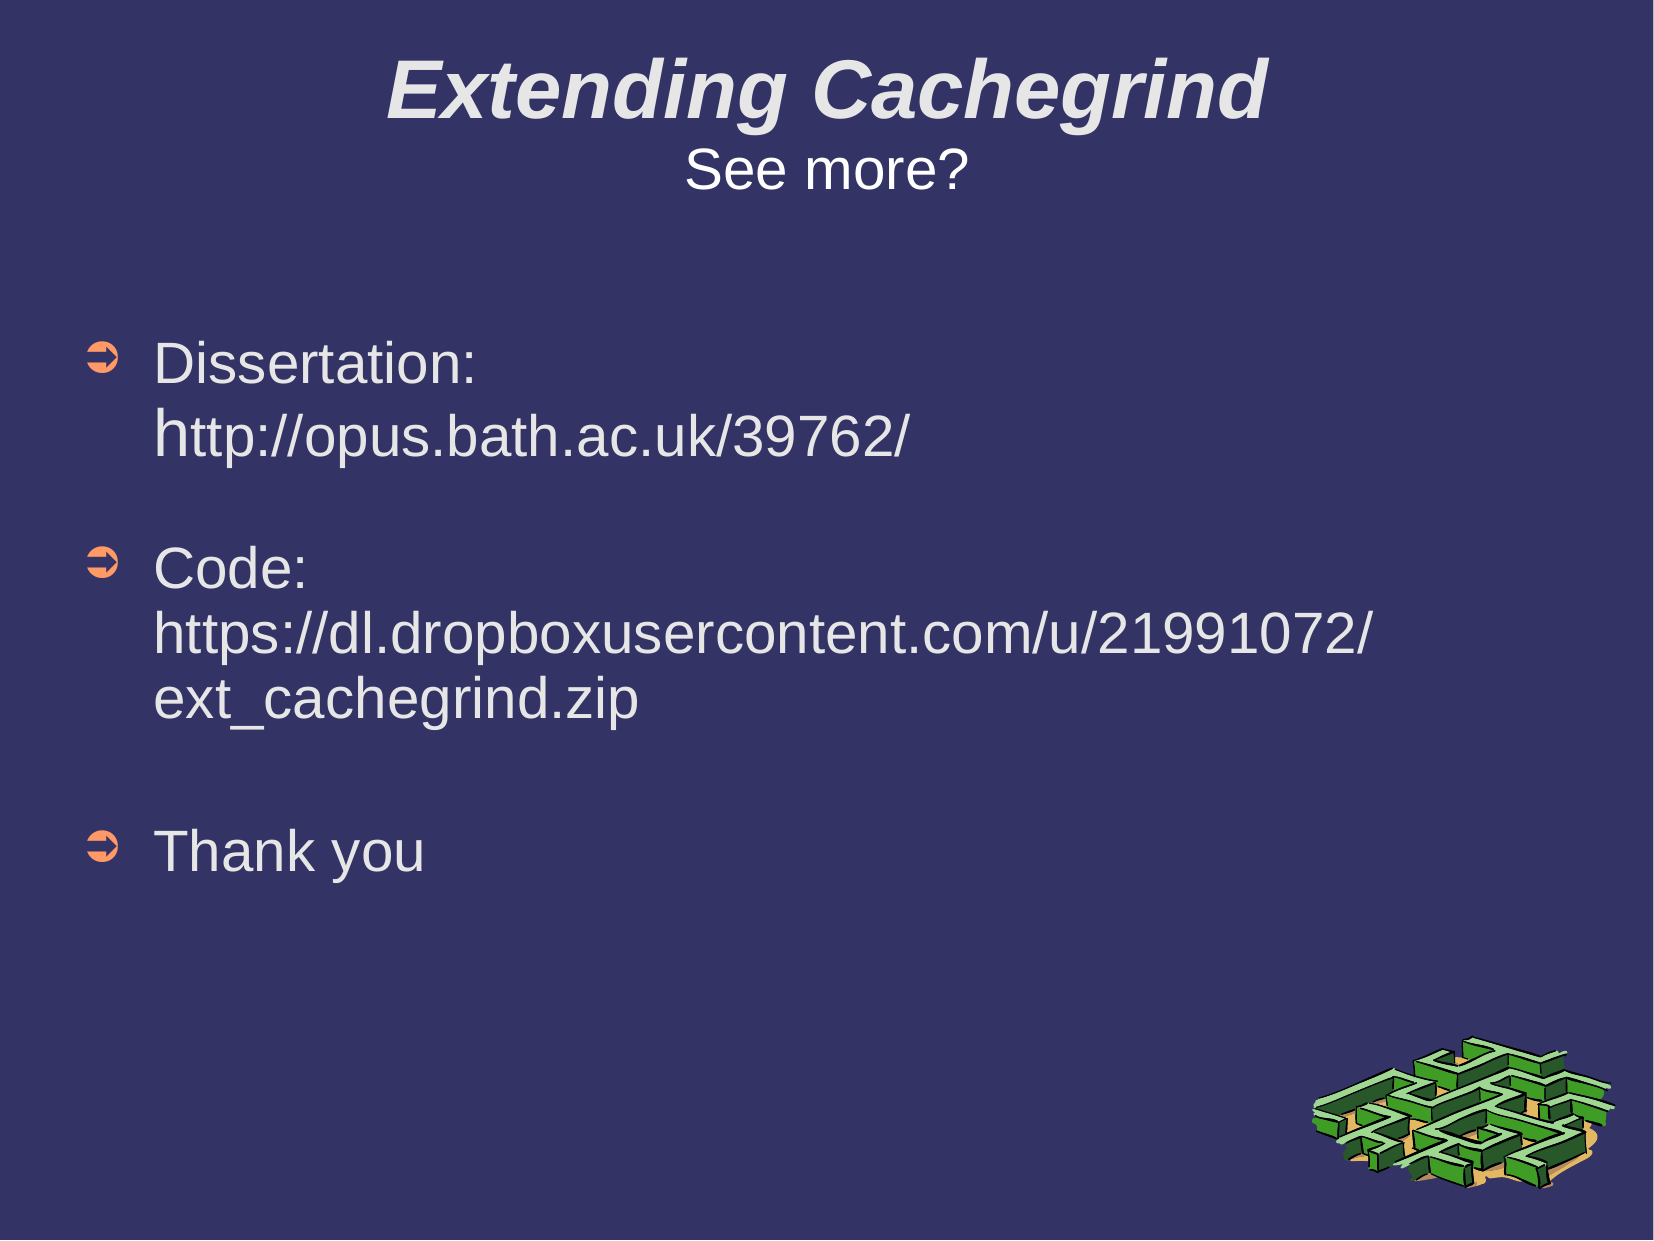

# Extending Cachegrind See more?
Dissertation:
http://opus.bath.ac.uk/39762/
Code:
https://dl.dropboxusercontent.com/u/21991072/ext_cachegrind.zip
Thank you